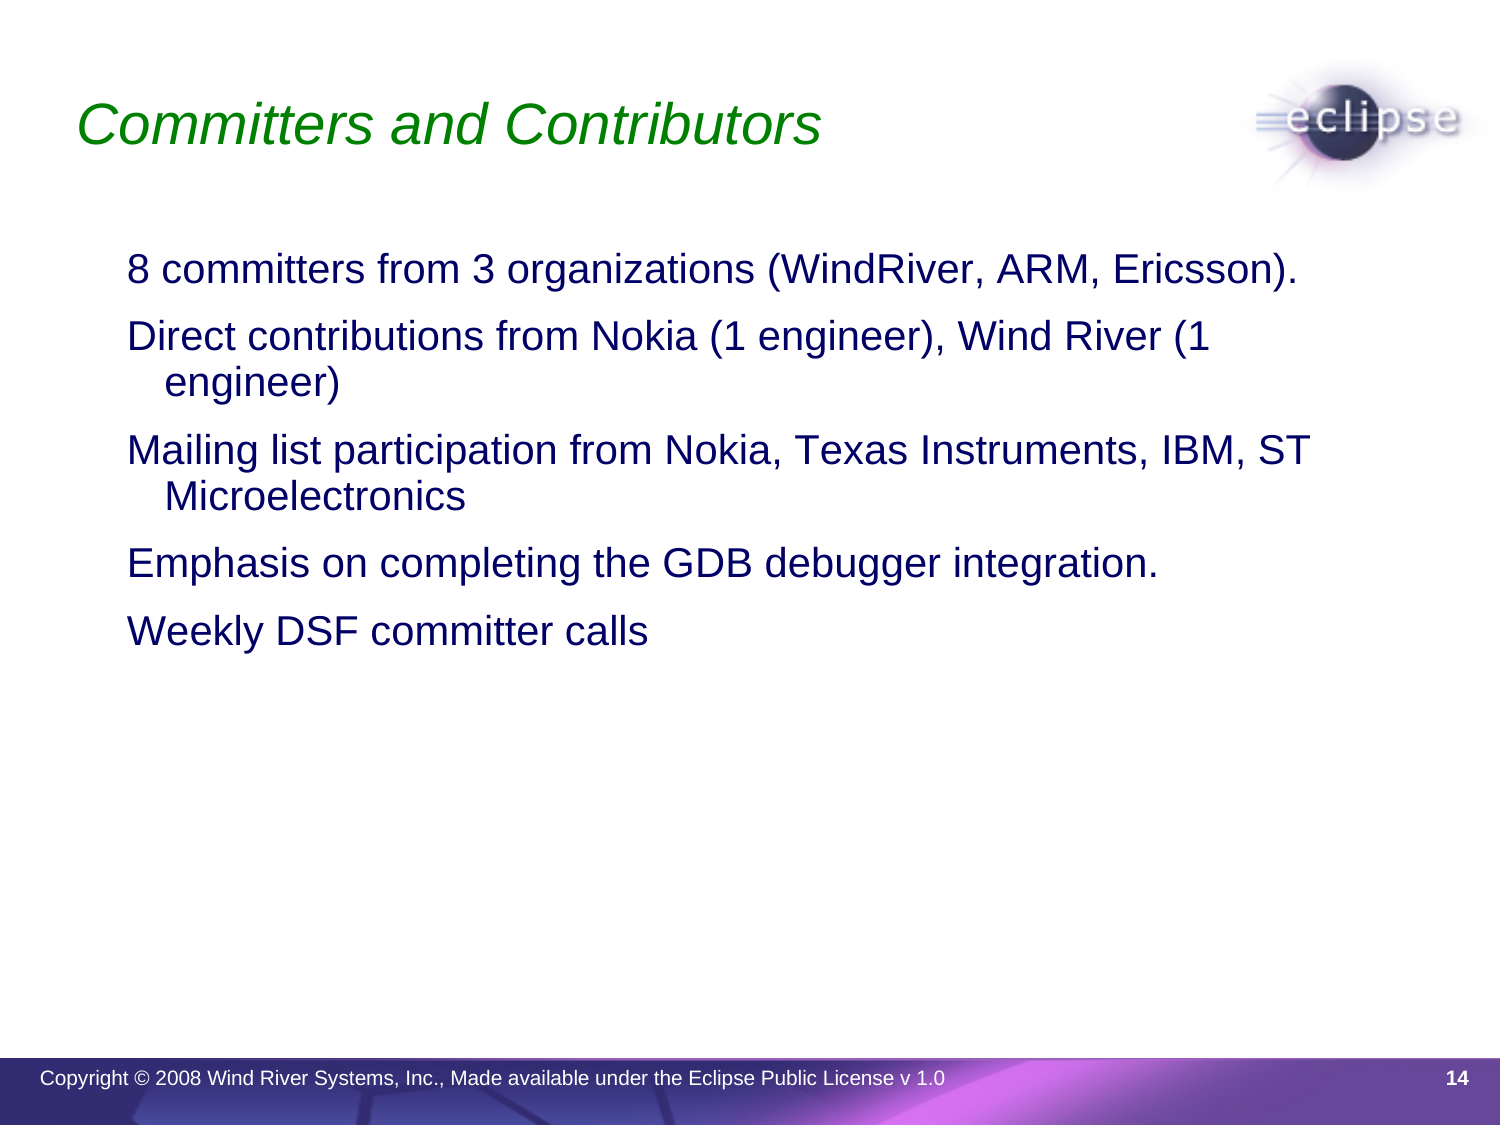

# Committers and Contributors
8 committers from 3 organizations (WindRiver, ARM, Ericsson).
Direct contributions from Nokia (1 engineer), Wind River (1 engineer)
Mailing list participation from Nokia, Texas Instruments, IBM, ST Microelectronics
Emphasis on completing the GDB debugger integration.
Weekly DSF committer calls